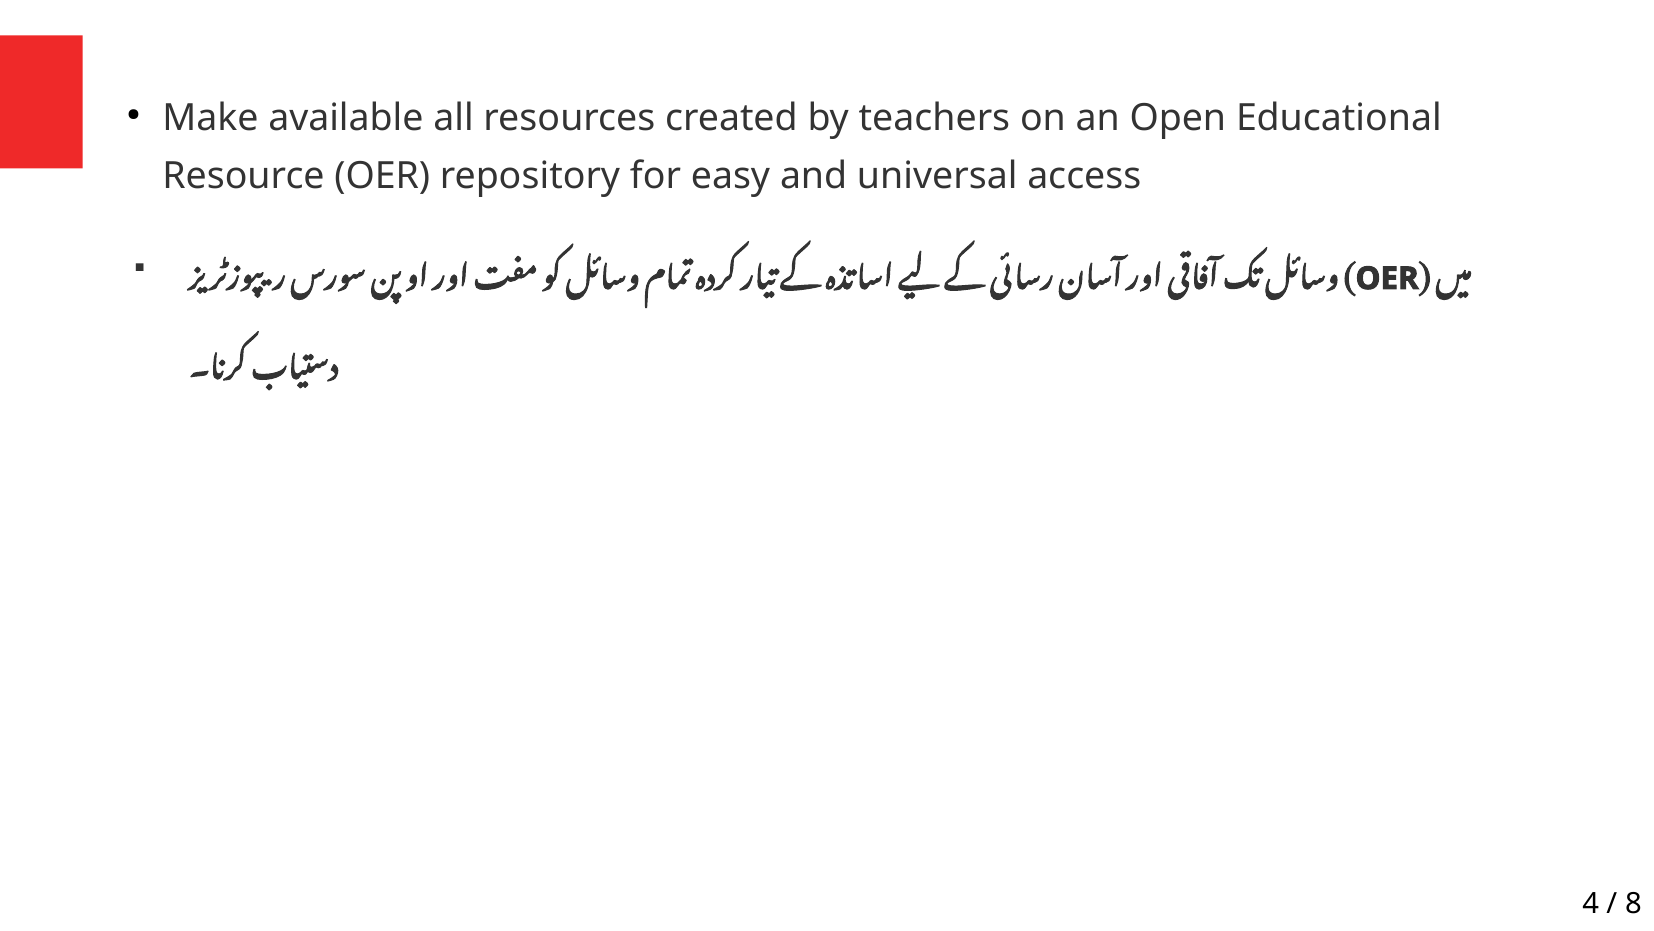

# Make available all resources created by teachers on an Open Educational Resource (OER) repository for easy and universal access
وسائل تک آفاقی اور آسان رسائی کے لیے اساتذہ کے تیار کردہ تمام وسائل کو مفت اور اوپن سورس ریپوزٹریز (OER) میں دستیاب کرنا۔
4